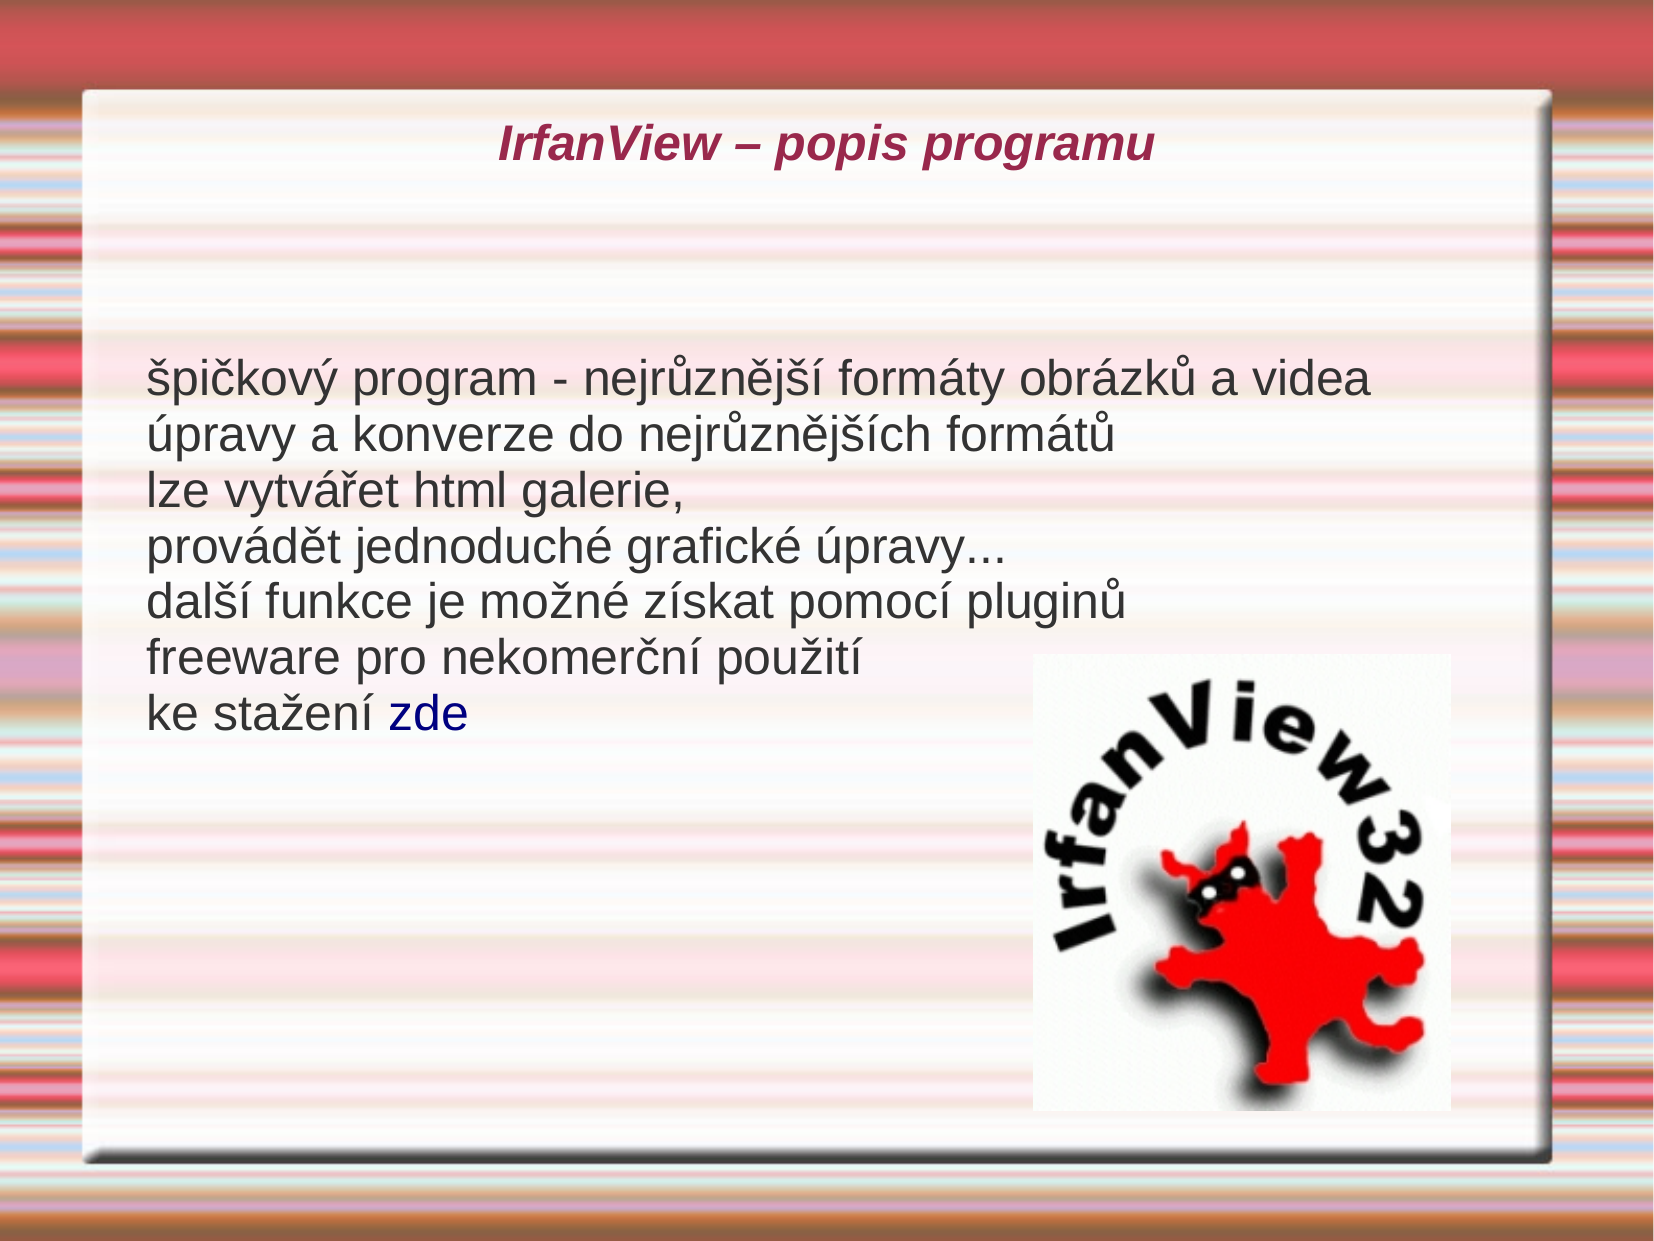

# IrfanView – popis programu
špičkový program - nejrůznější formáty obrázků a videa
úpravy a konverze do nejrůznějších formátů
lze vytvářet html galerie,
provádět jednoduché grafické úpravy...
další funkce je možné získat pomocí pluginů
freeware pro nekomerční použití
ke stažení zde